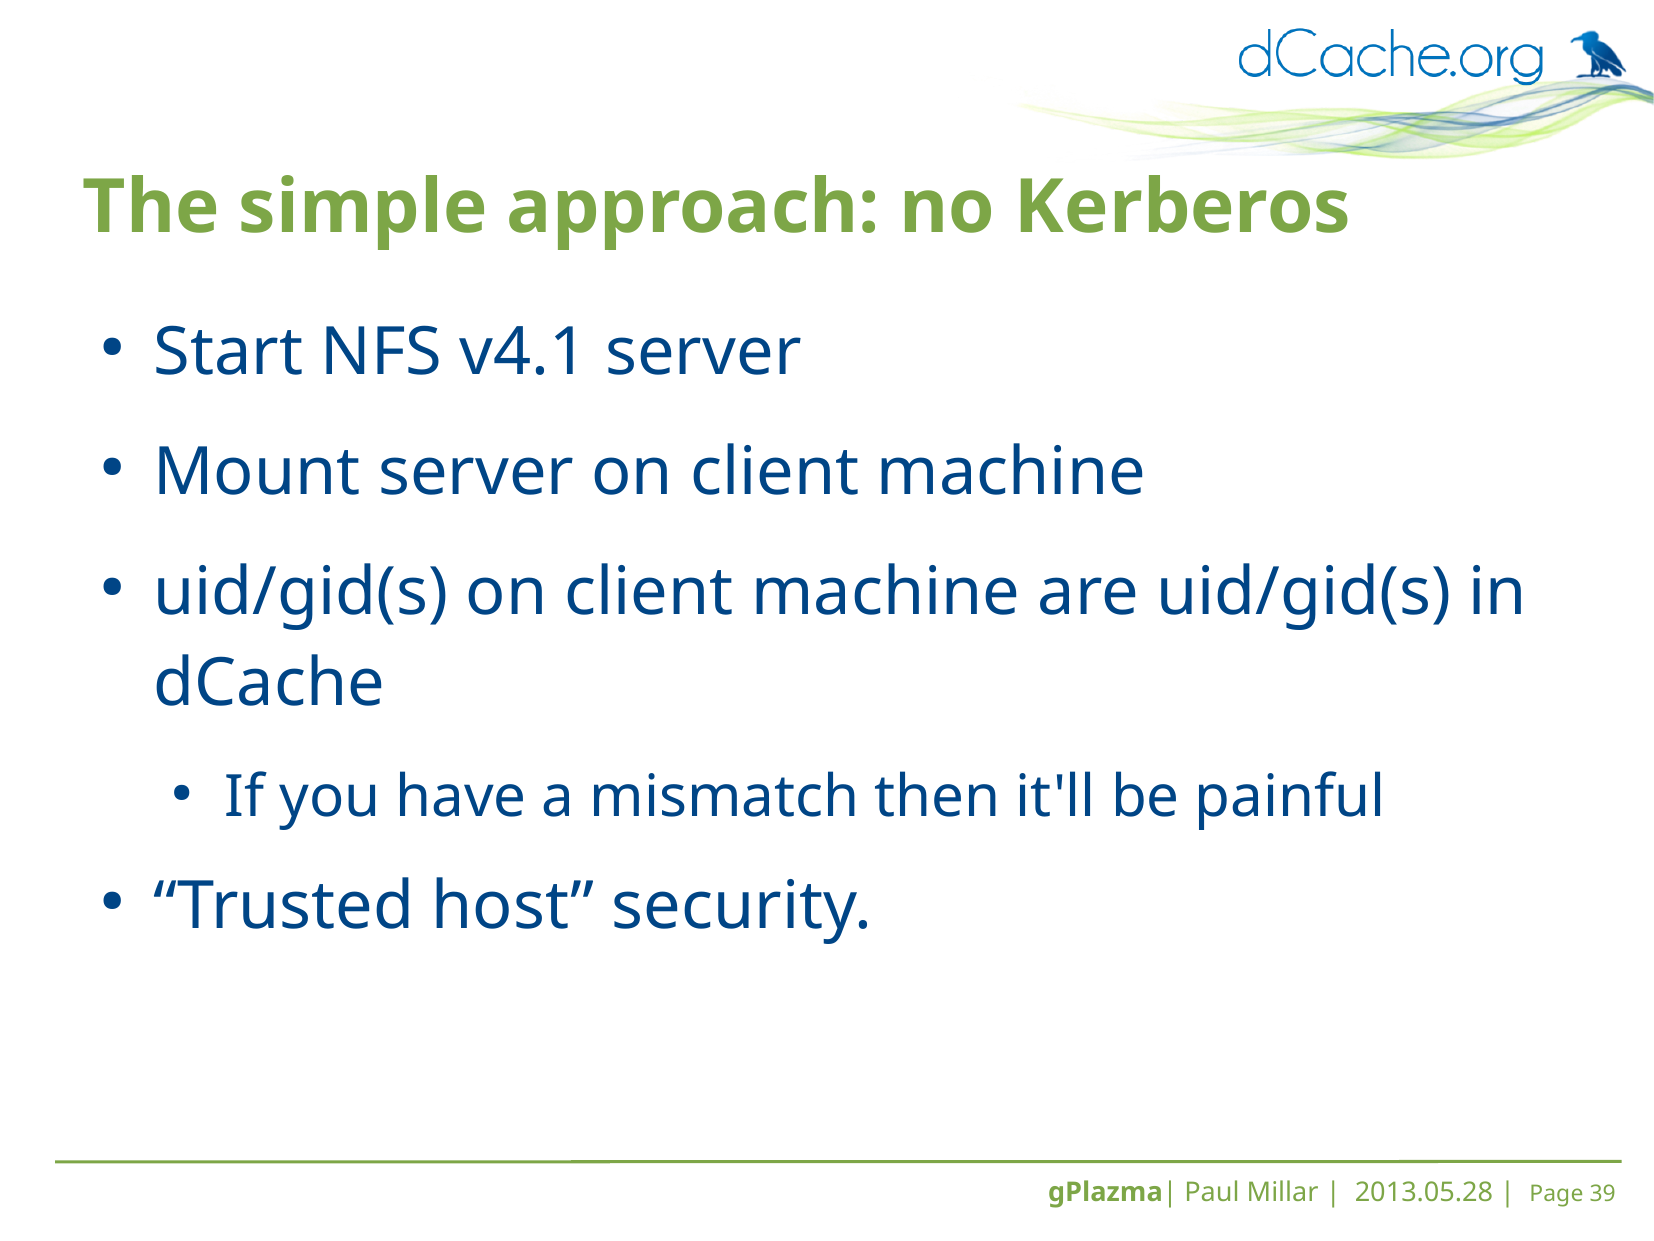

# The simple approach: no Kerberos
Start NFS v4.1 server
Mount server on client machine
uid/gid(s) on client machine are uid/gid(s) in dCache
If you have a mismatch then it'll be painful
“Trusted host” security.
39